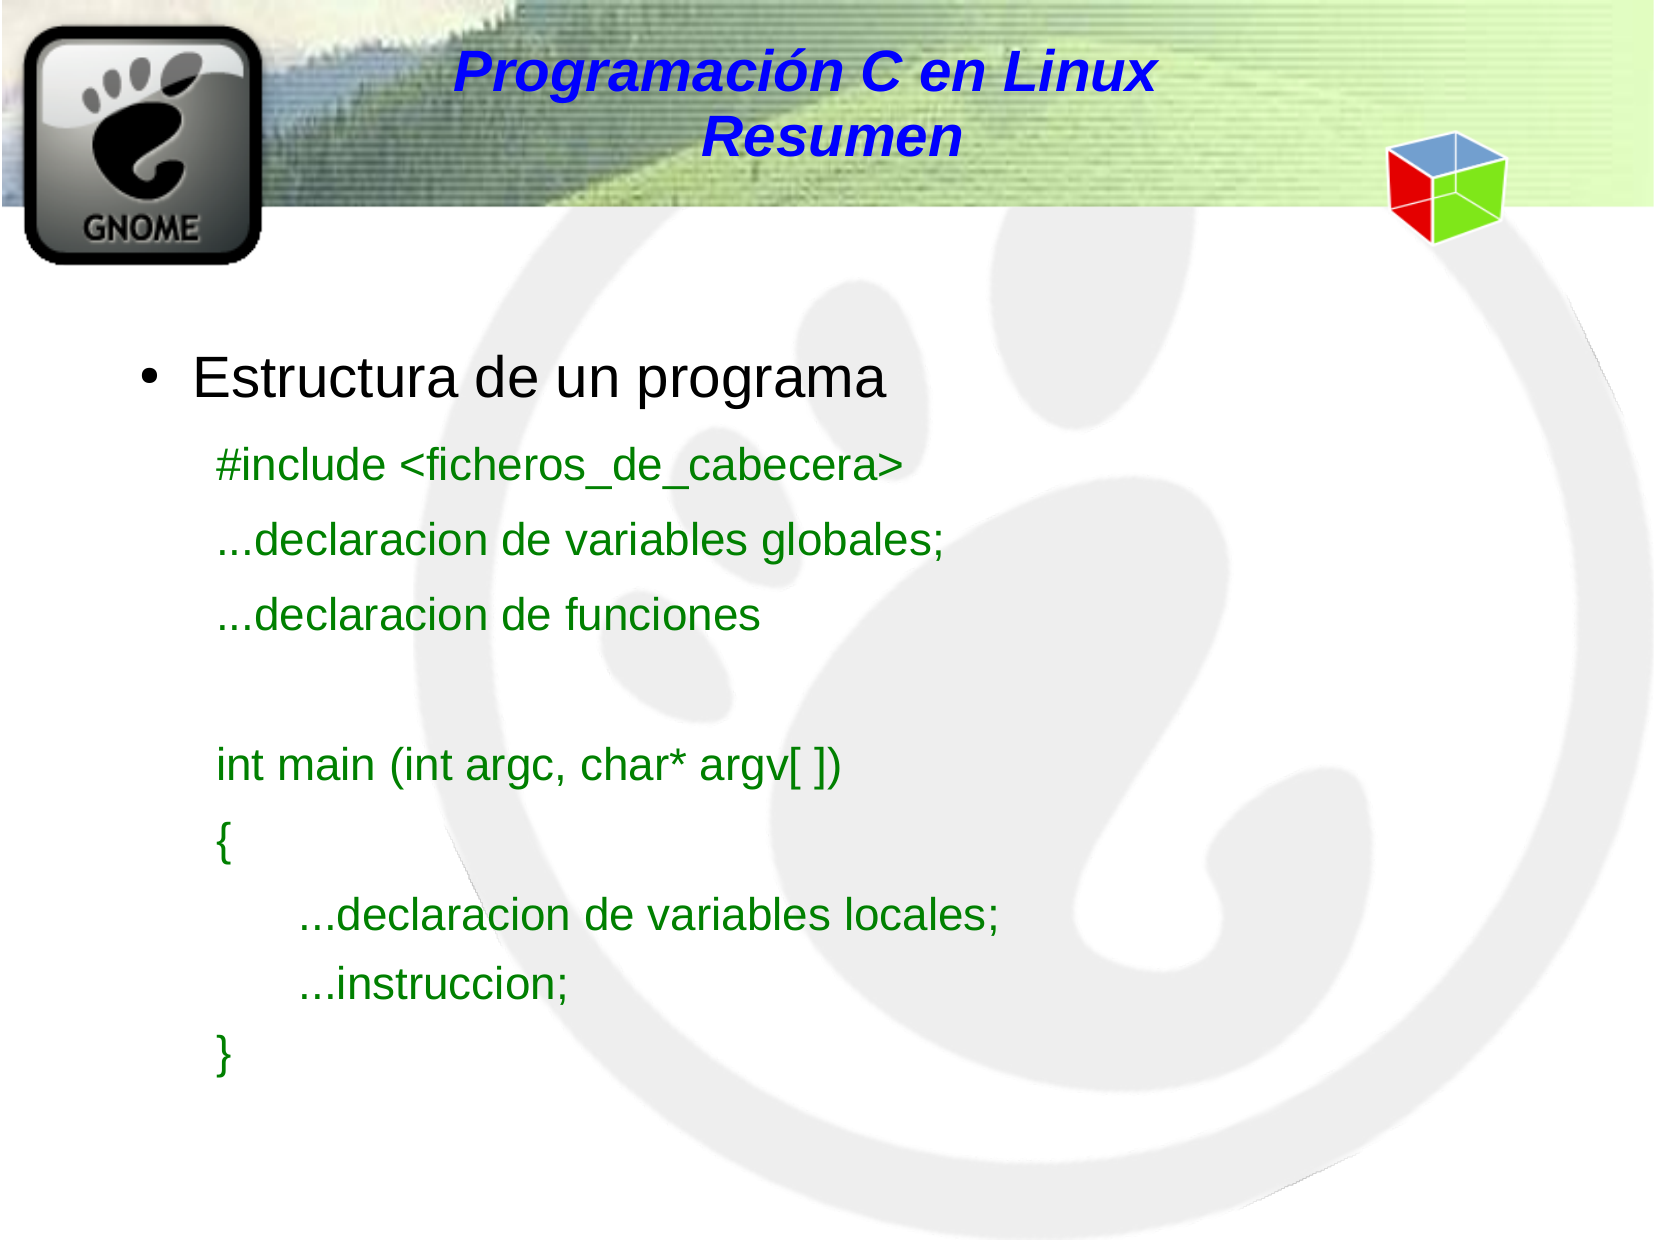

# Programación C en Linux Resumen
Estructura de un programa
#include <ficheros_de_cabecera>
...declaracion de variables globales;
...declaracion de funciones
int main (int argc, char* argv[ ])
{
...declaracion de variables locales;
...instruccion;
}